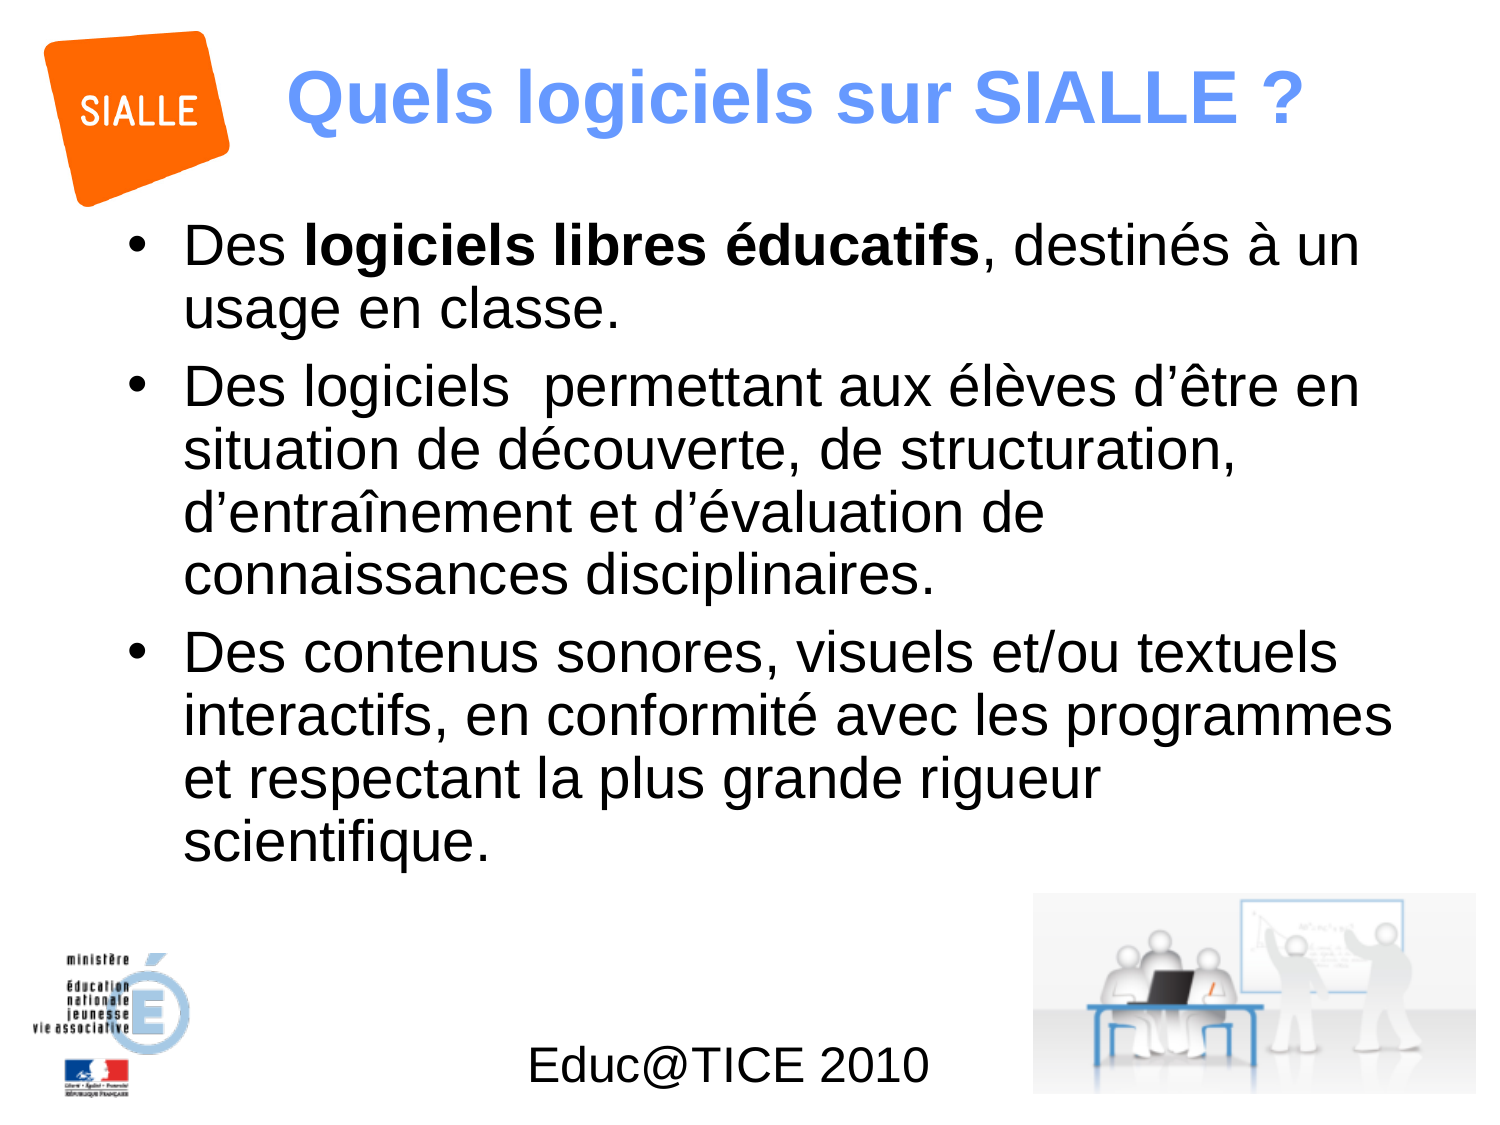

# Quels logiciels sur SIALLE ?
Des logiciels libres éducatifs, destinés à un usage en classe.
Des logiciels permettant aux élèves d’être en situation de découverte, de structuration, d’entraînement et d’évaluation de connaissances disciplinaires.
Des contenus sonores, visuels et/ou textuels interactifs, en conformité avec les programmes et respectant la plus grande rigueur scientifique.
Educ@TICE 2010